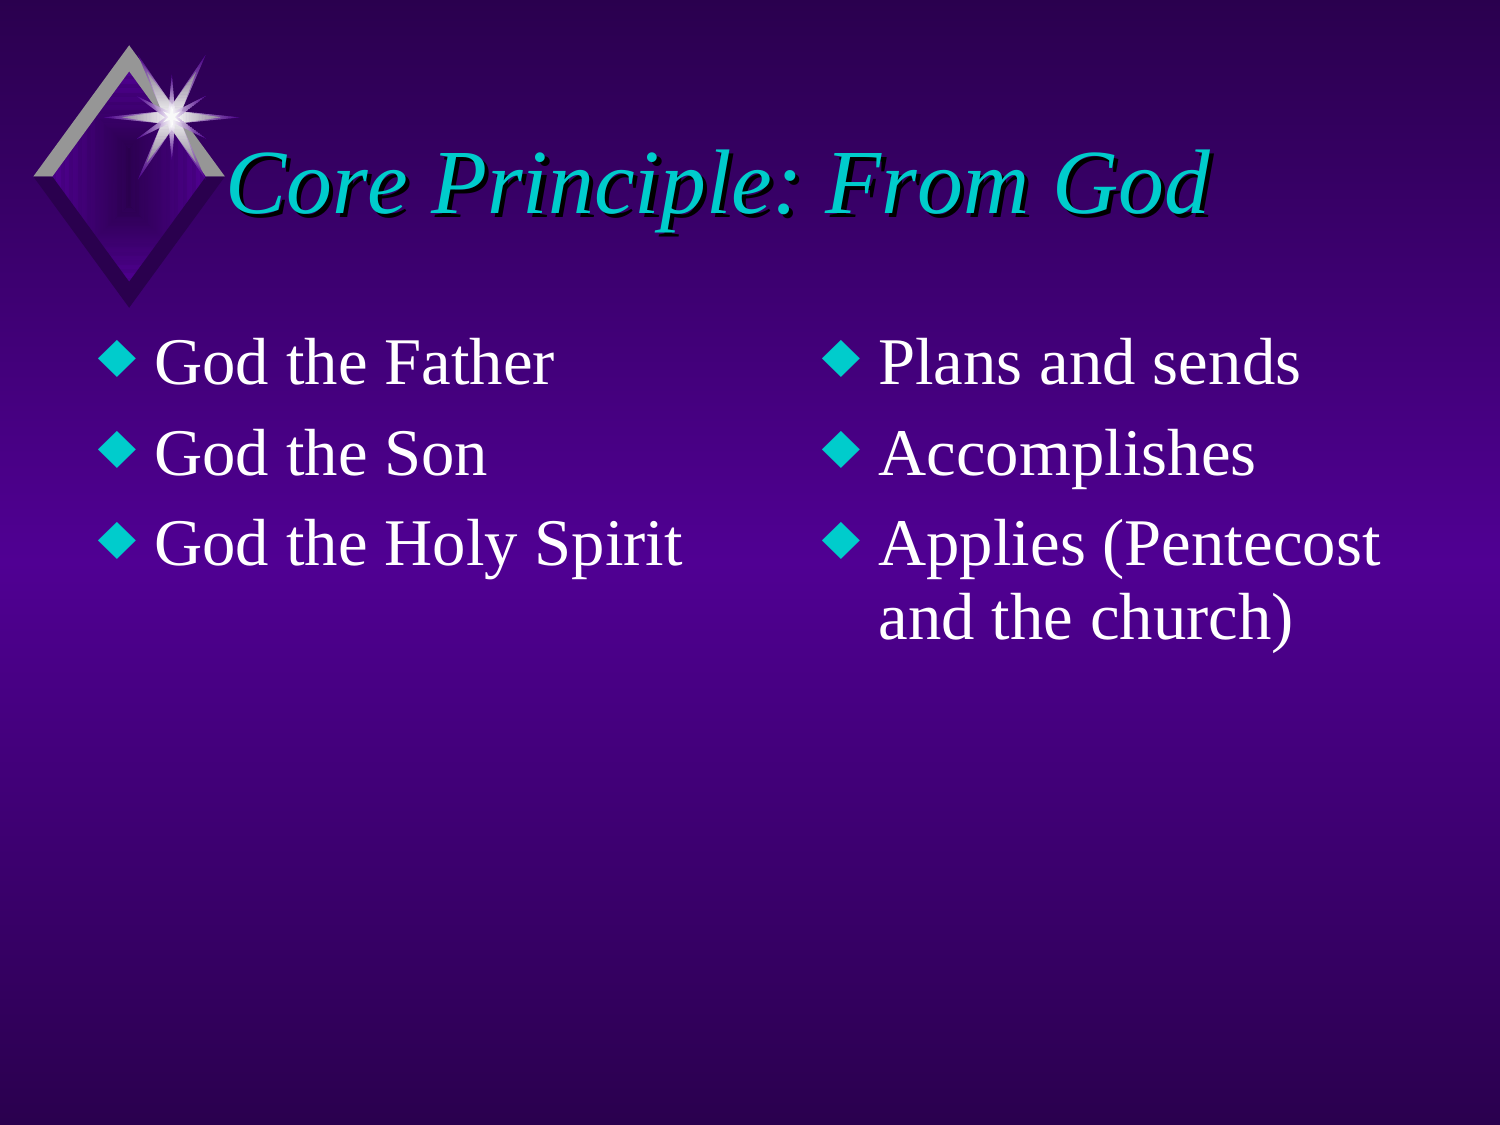

# Core Principle: From God
God the Father
God the Son
God the Holy Spirit
Plans and sends
Accomplishes
Applies (Pentecost and the church)